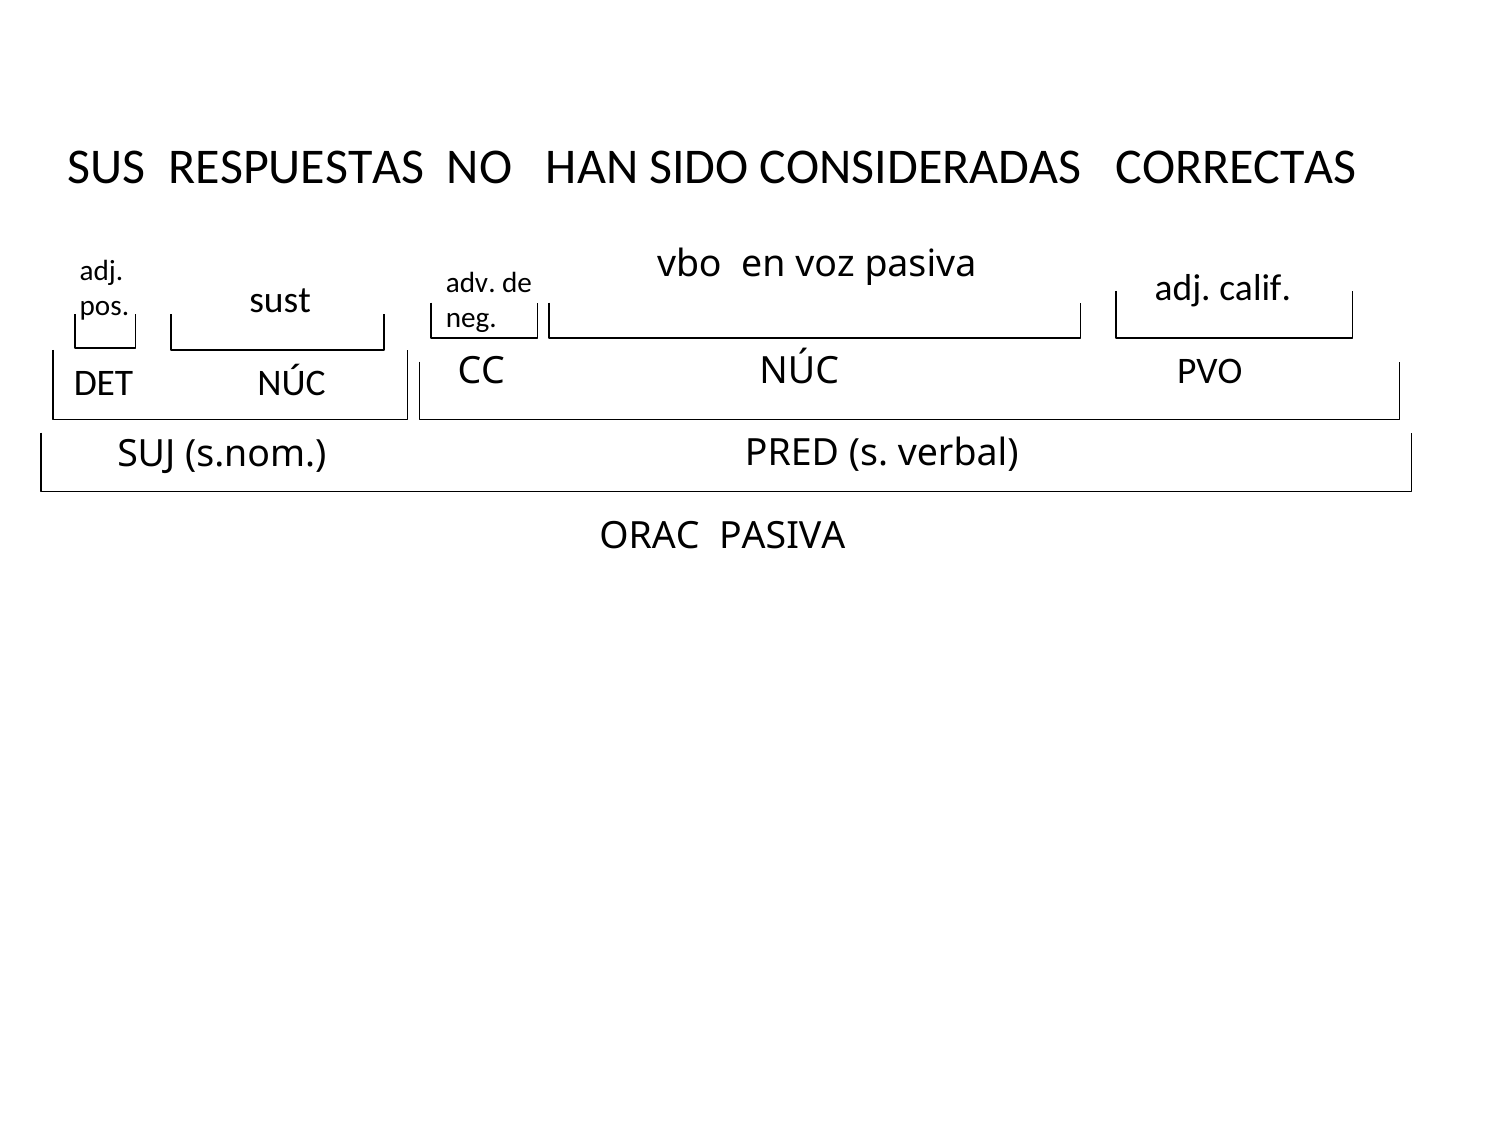

SUS RESPUESTAS NO HAN SIDO CONSIDERADAS CORRECTAS
vbo en voz pasiva
NÚC
adj.
pos.
DET
adv. de neg.
CC
adj. calif.
sust
NÚC
PVO
SUJ (s.nom.)
PRED (s. verbal)
ORAC PASIVA